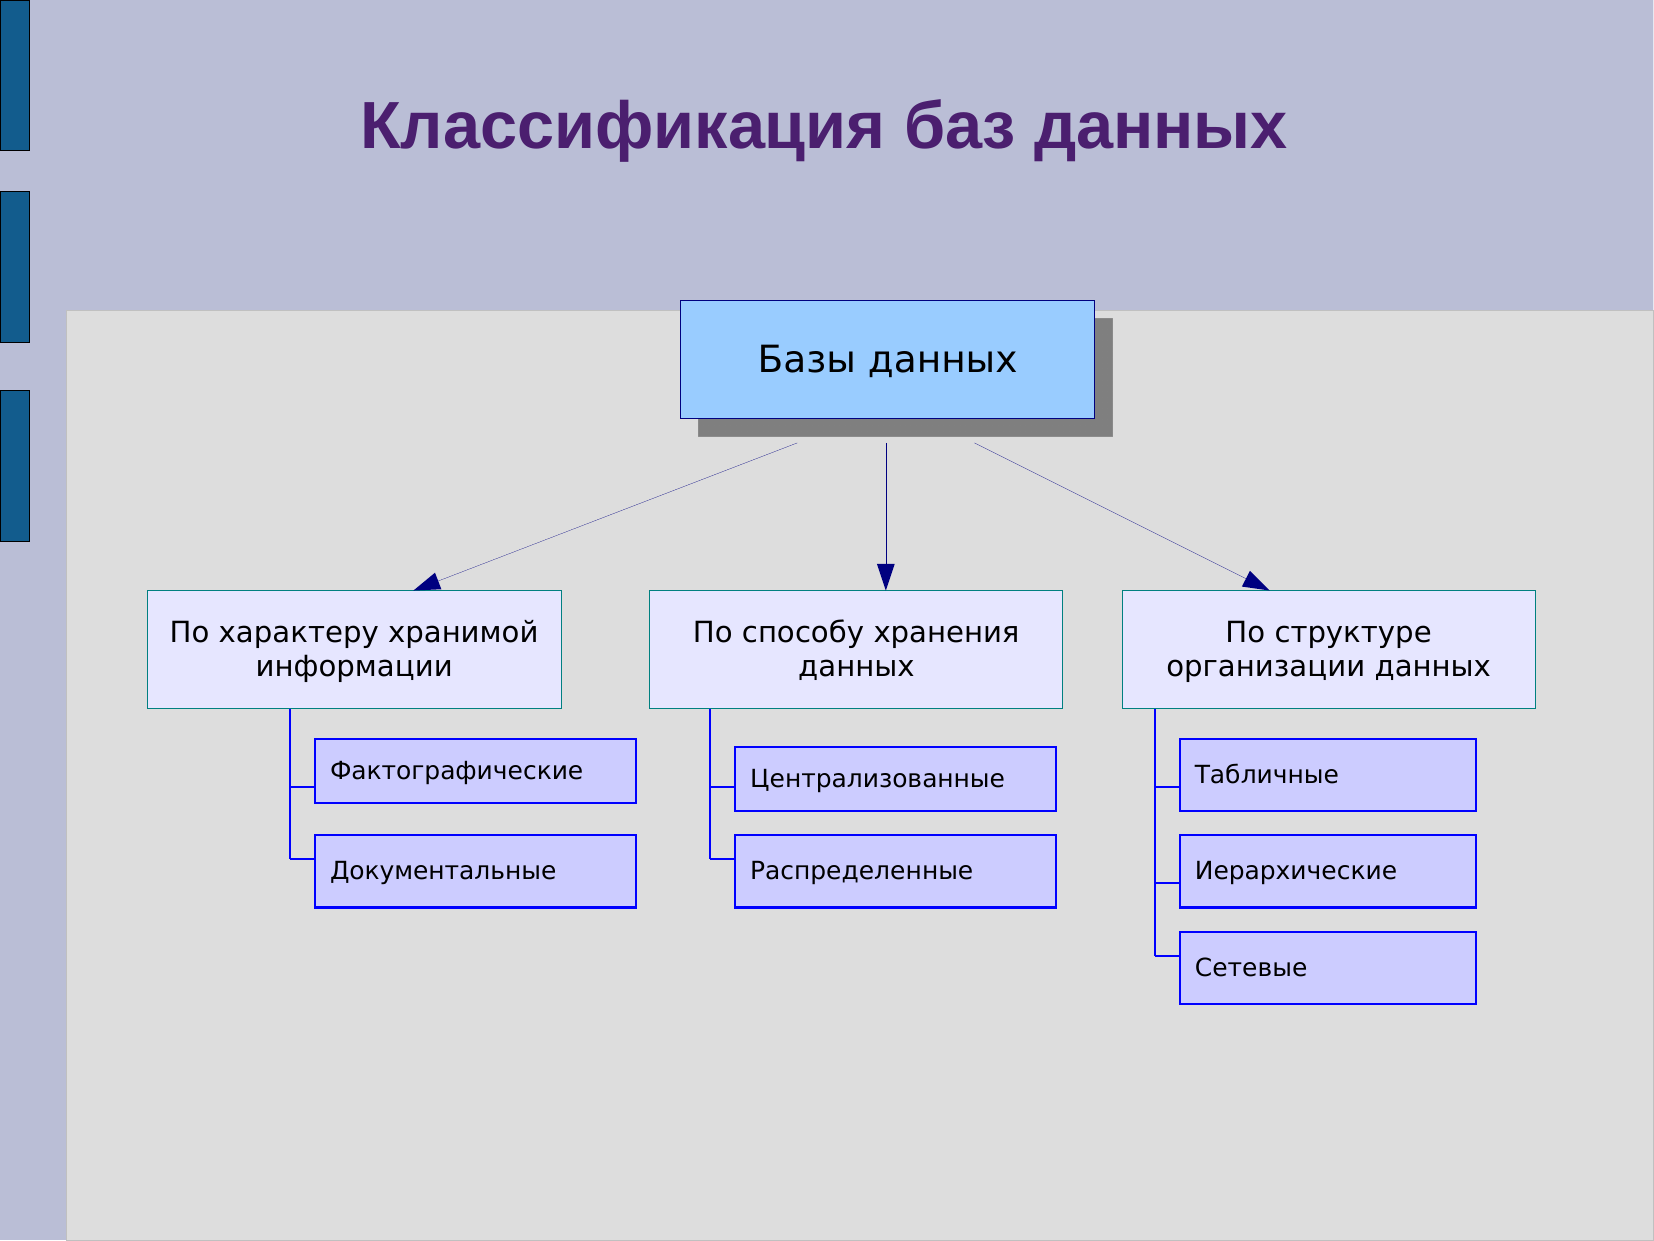

# Классификация баз данных
Базы данных
По характеру хранимой информации
По способу хранения данных
По структуре организации данных
Фактографические
Табличные
Централизованные
Документальные
Распределенные
Иерархические
Сетевые